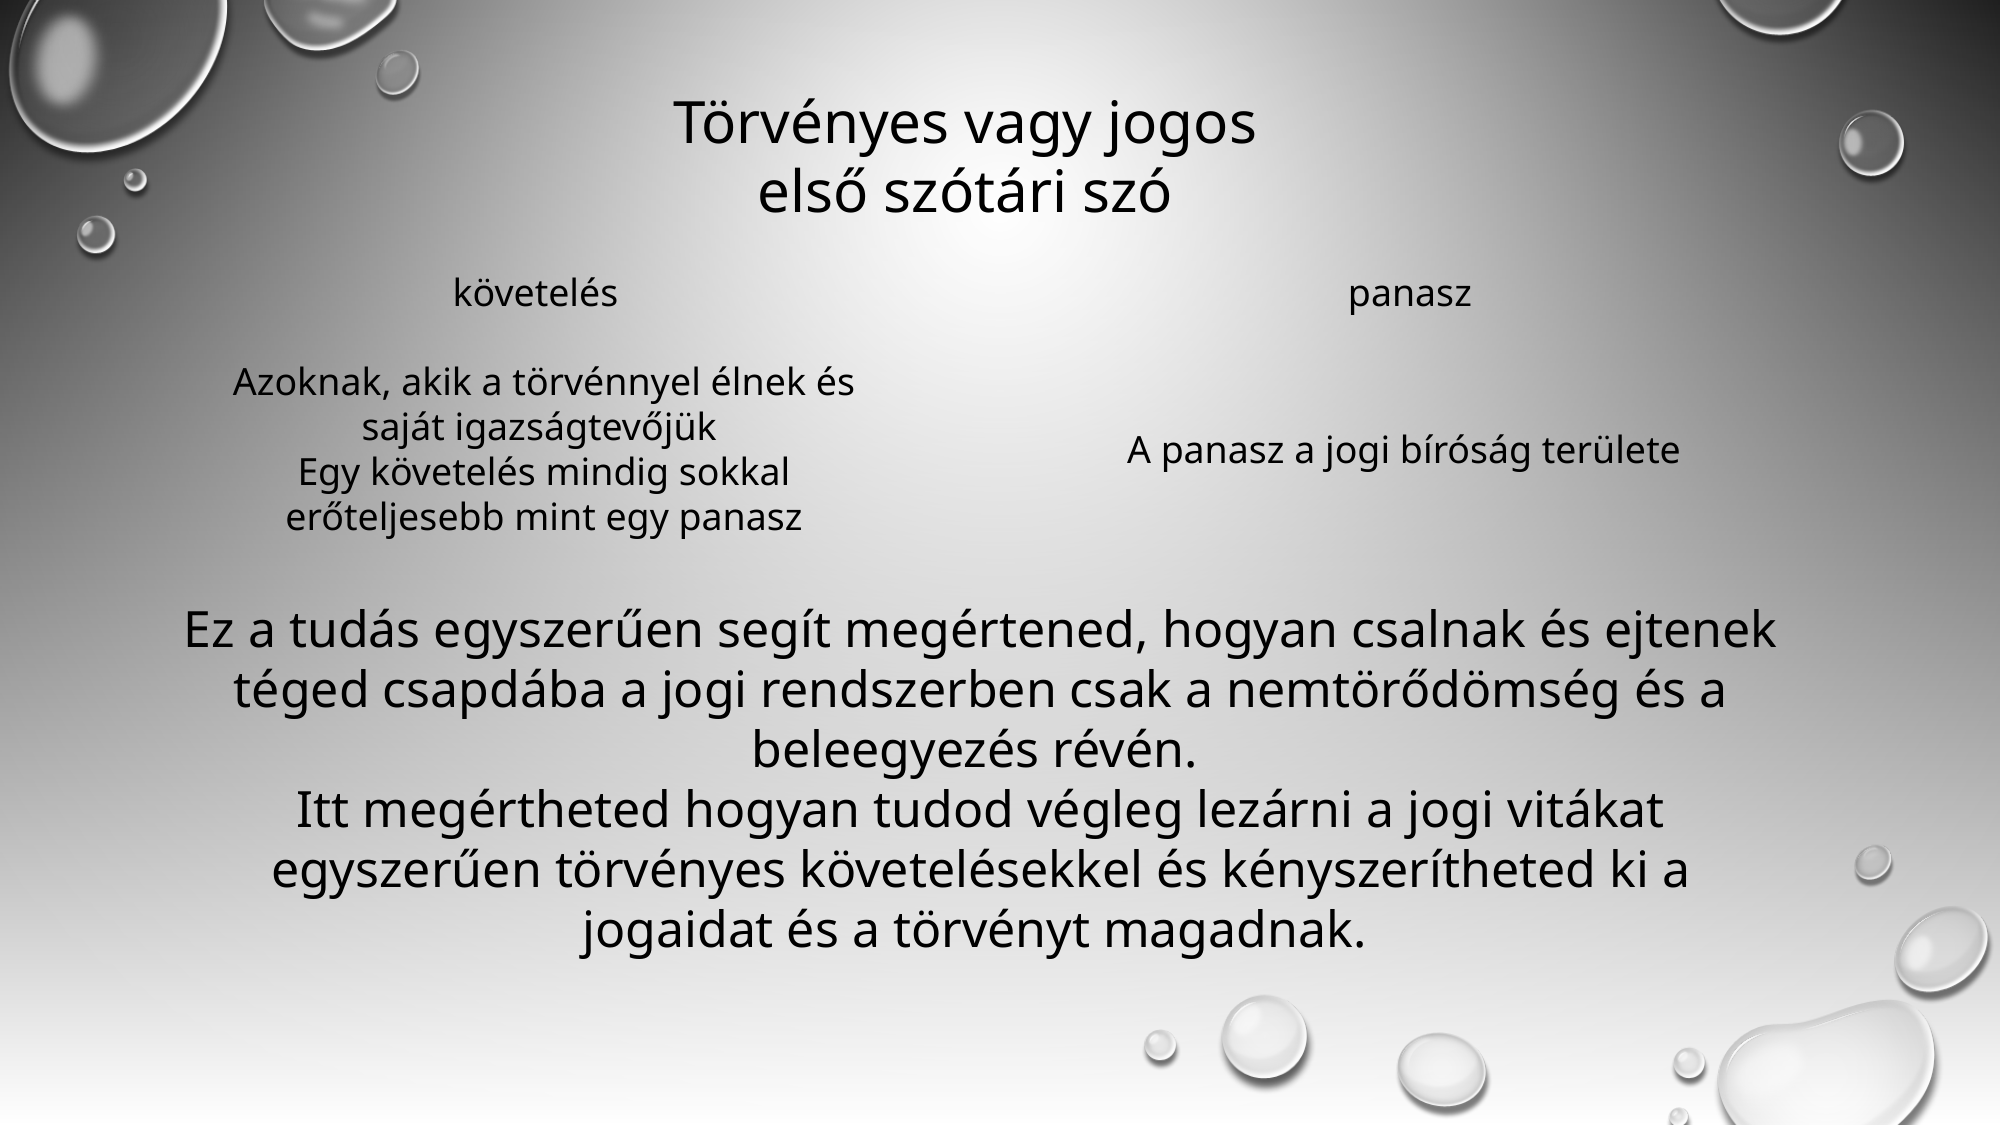

Törvényes vagy jogos
 első szótári szó
 követelés panasz
Azoknak, akik a törvénnyel élnek és saját igazságtevőjük
Egy követelés mindig sokkal erőteljesebb mint egy panasz
A panasz a jogi bíróság területe
Ez a tudás egyszerűen segít megértened, hogyan csalnak és ejtenek téged csapdába a jogi rendszerben csak a nemtörődömség és a beleegyezés révén.
Itt megértheted hogyan tudod végleg lezárni a jogi vitákat egyszerűen törvényes követelésekkel és kényszerítheted ki a jogaidat és a törvényt magadnak.